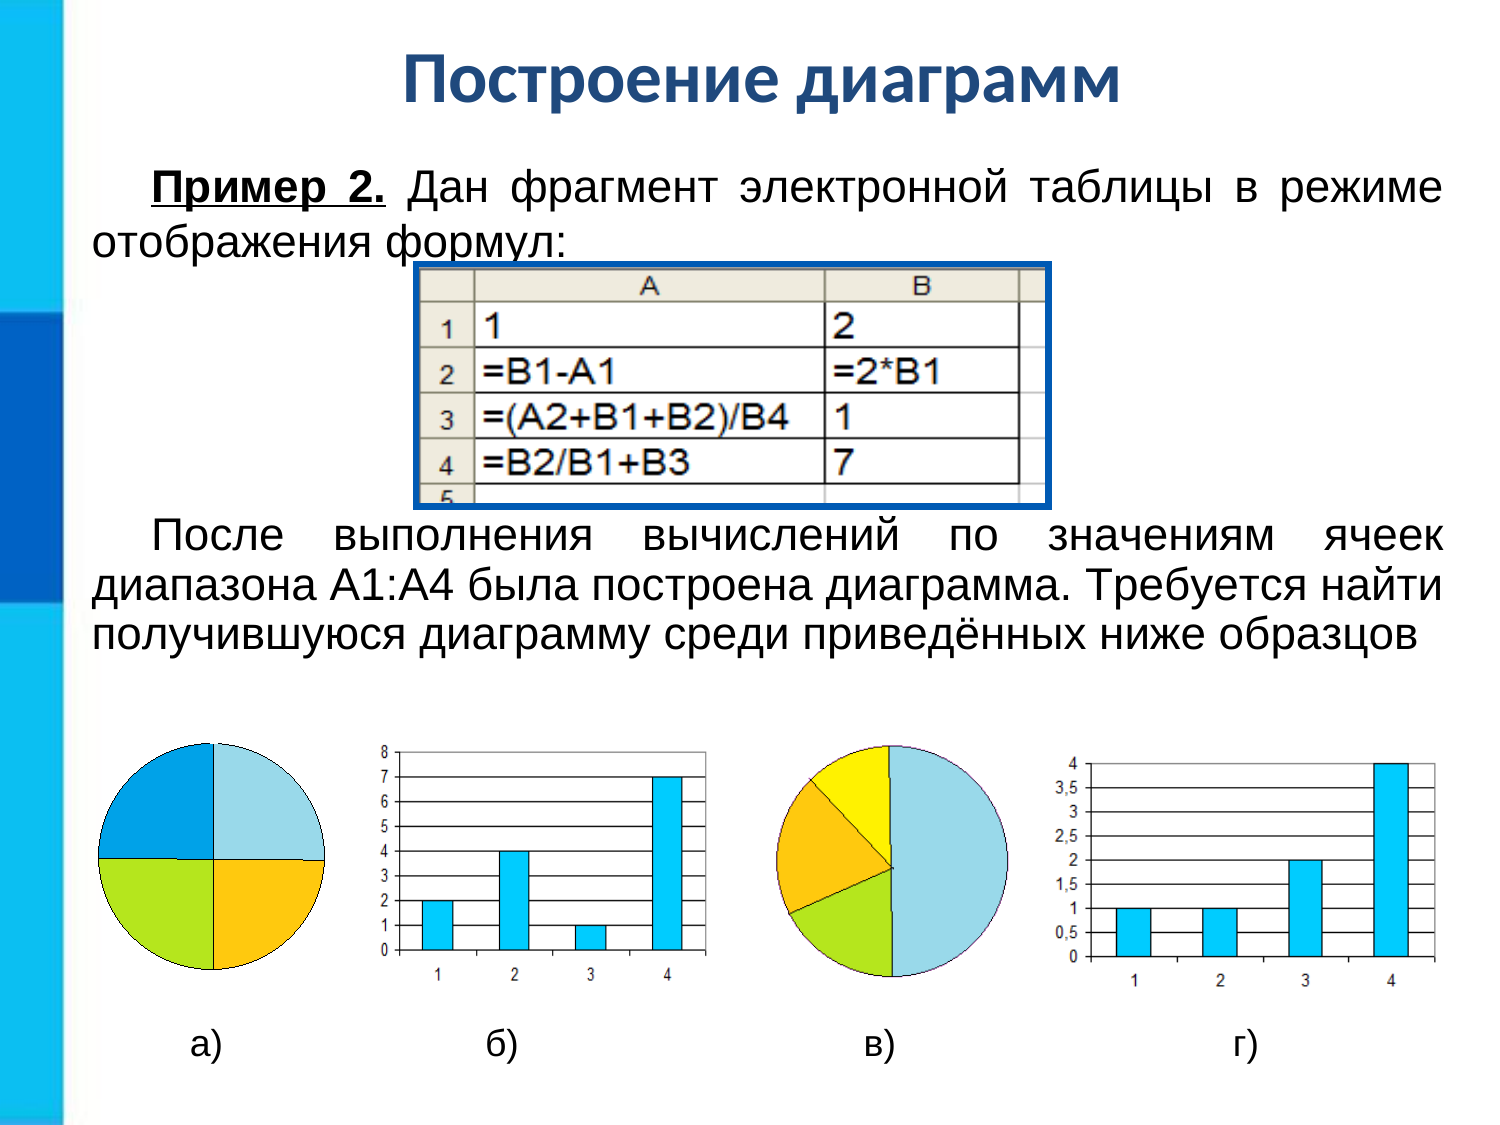

Построение диаграмм
Пример 2. Дан фрагмент электронной таблицы в режиме отображения формул:
После выполнения вычислений по значениям ячеек диапазона А1:А4 была построена диаграмма. Требуется найти получившуюся диаграмму среди приведённых ниже образцов
а)
б)
в)
г)